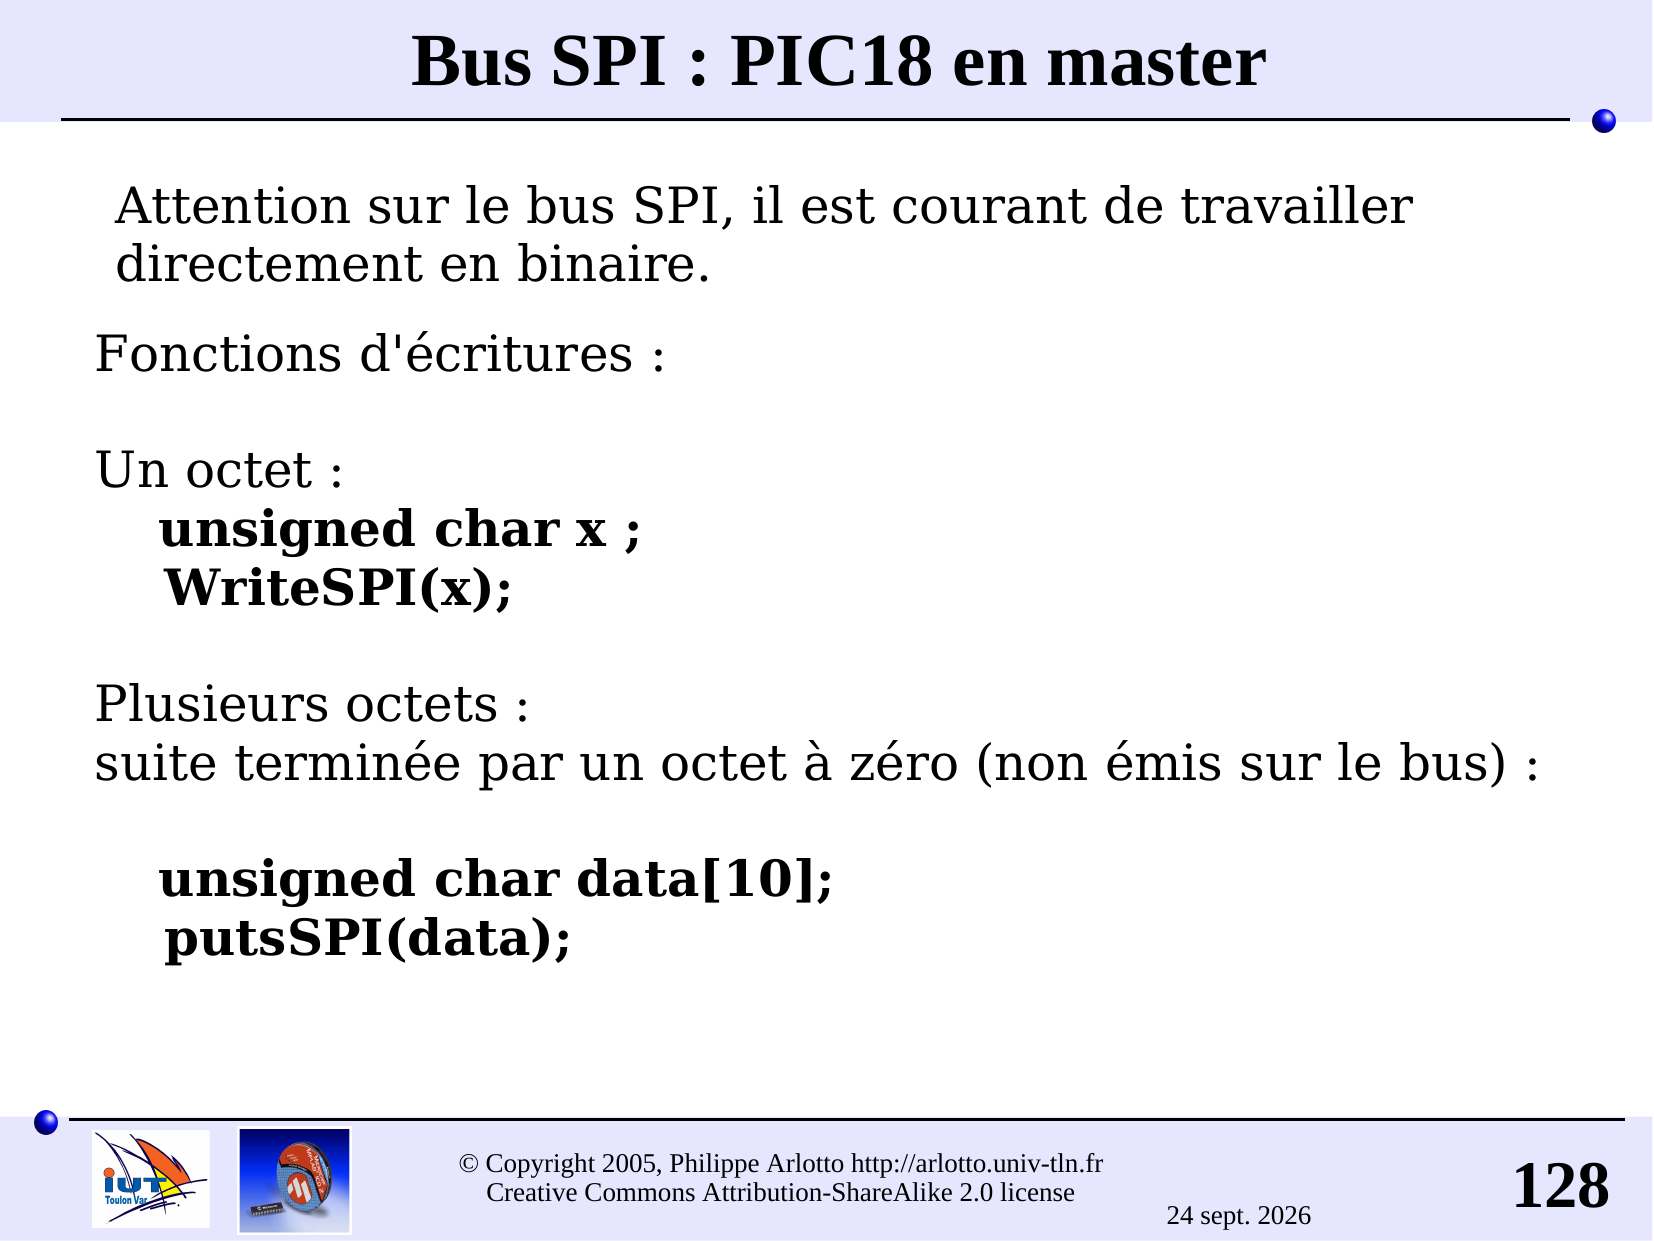

# Bus SPI : PIC18 en master
Attention sur le bus SPI, il est courant de travailler
directement en binaire.
Fonctions d'écritures :
Un octet :
 unsigned char x ;
 WriteSPI(x);
Plusieurs octets :
suite terminée par un octet à zéro (non émis sur le bus) :
 unsigned char data[10];
 putsSPI(data);